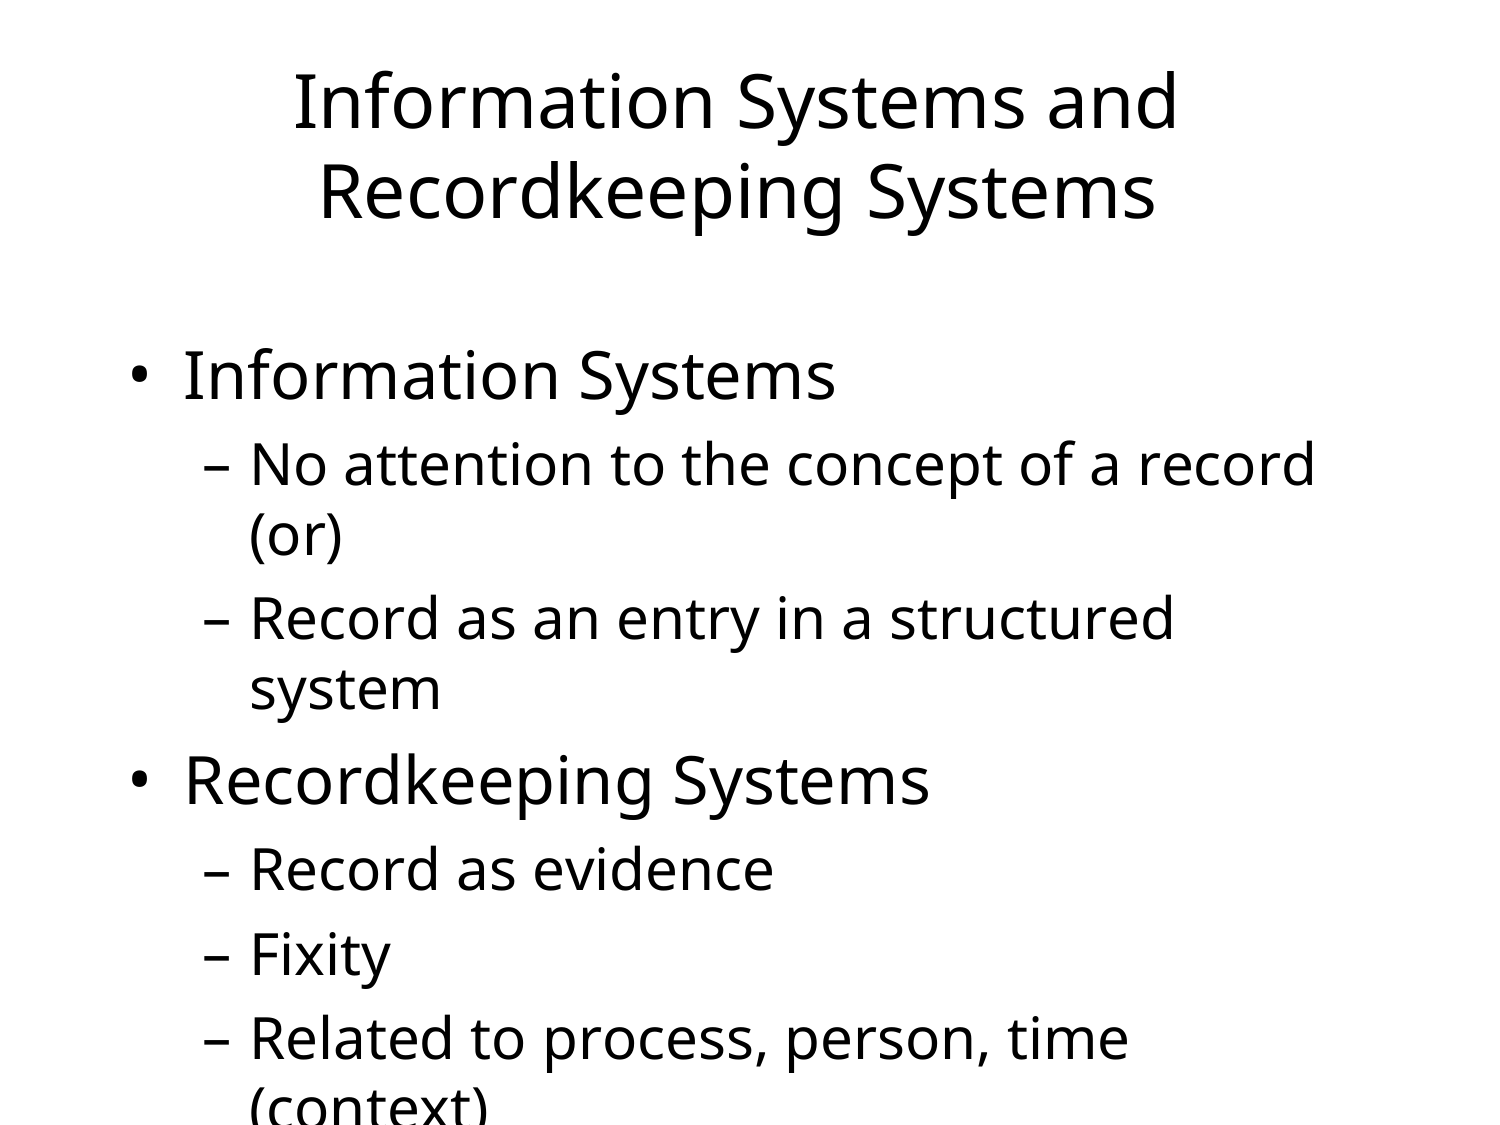

# Information Systems and Recordkeeping Systems
Information Systems
No attention to the concept of a record (or)
Record as an entry in a structured system
Recordkeeping Systems
Record as evidence
Fixity
Related to process, person, time (context)